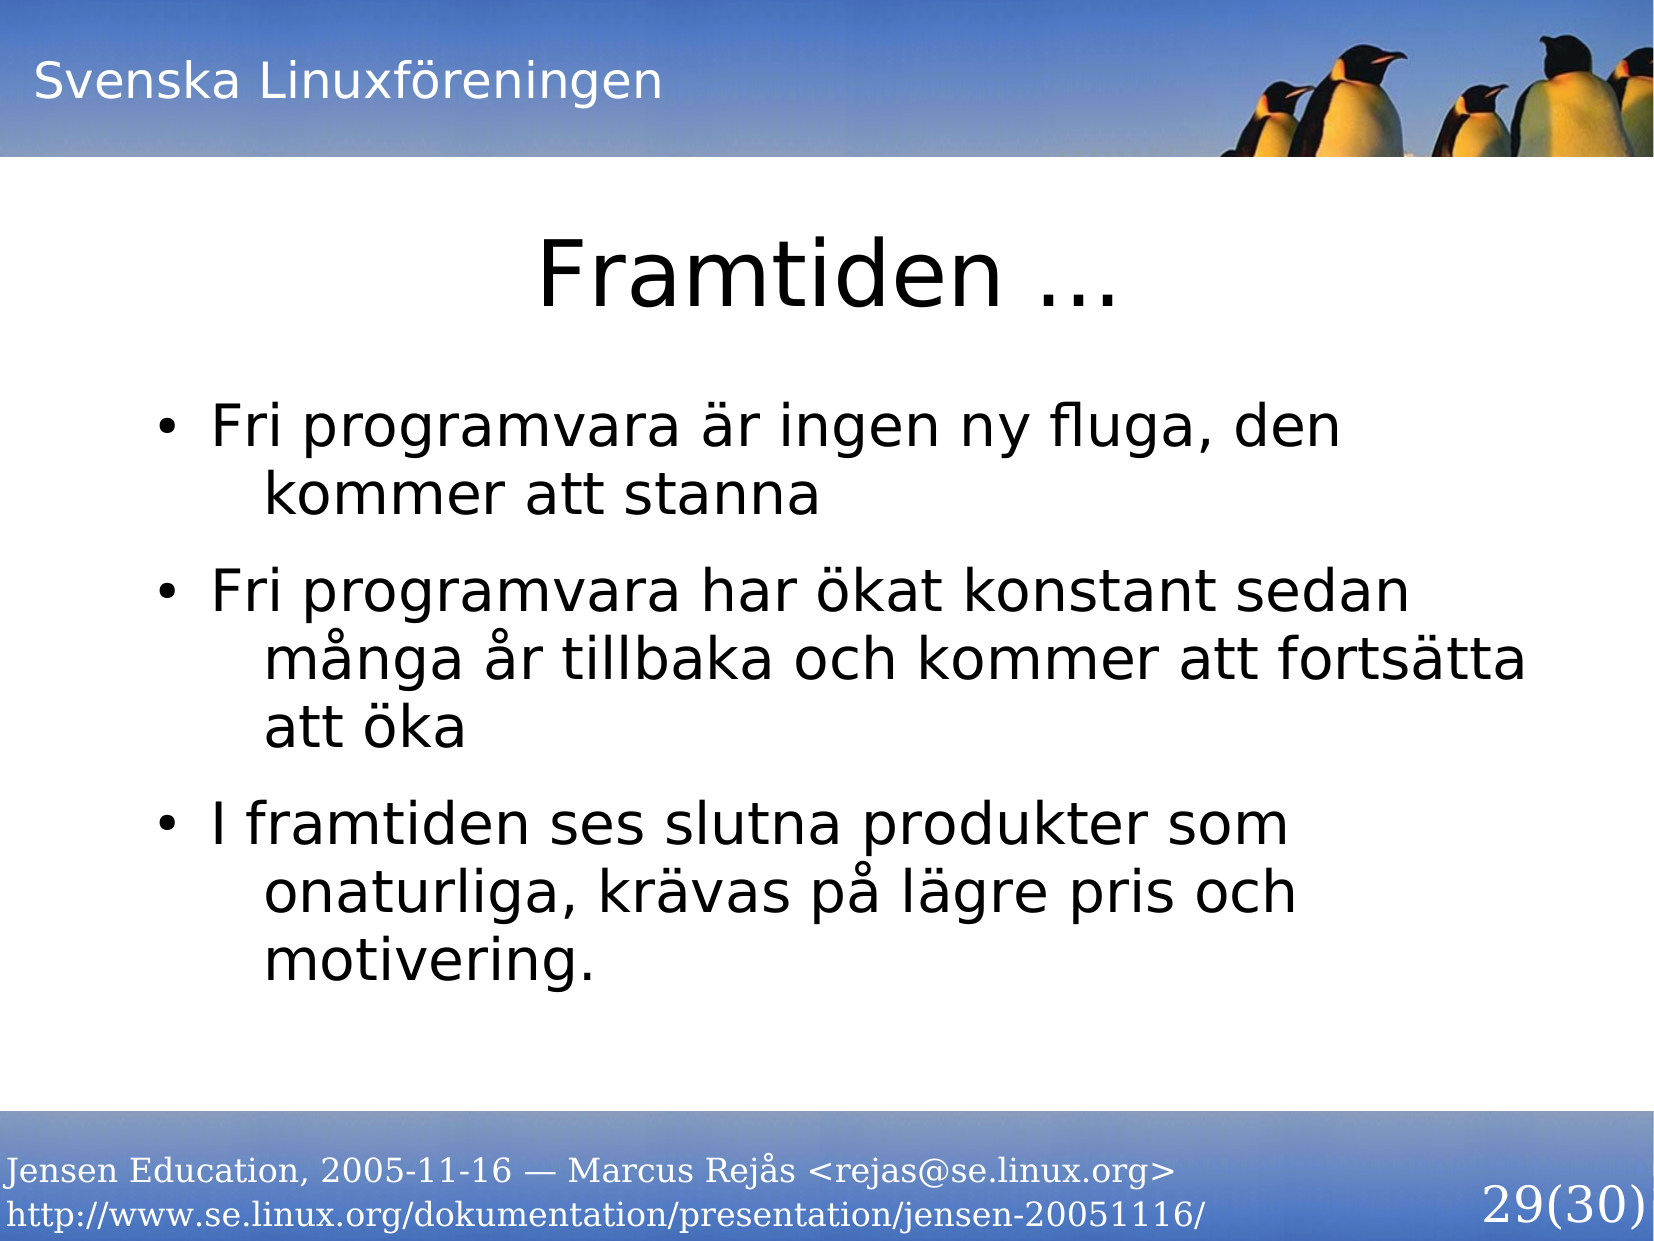

# Framtiden ...
Fri programvara är ingen ny fluga, den kommer att stanna
Fri programvara har ökat konstant sedan många år tillbaka och kommer att fortsätta att öka
I framtiden ses slutna produkter som onaturliga, krävas på lägre pris och motivering.